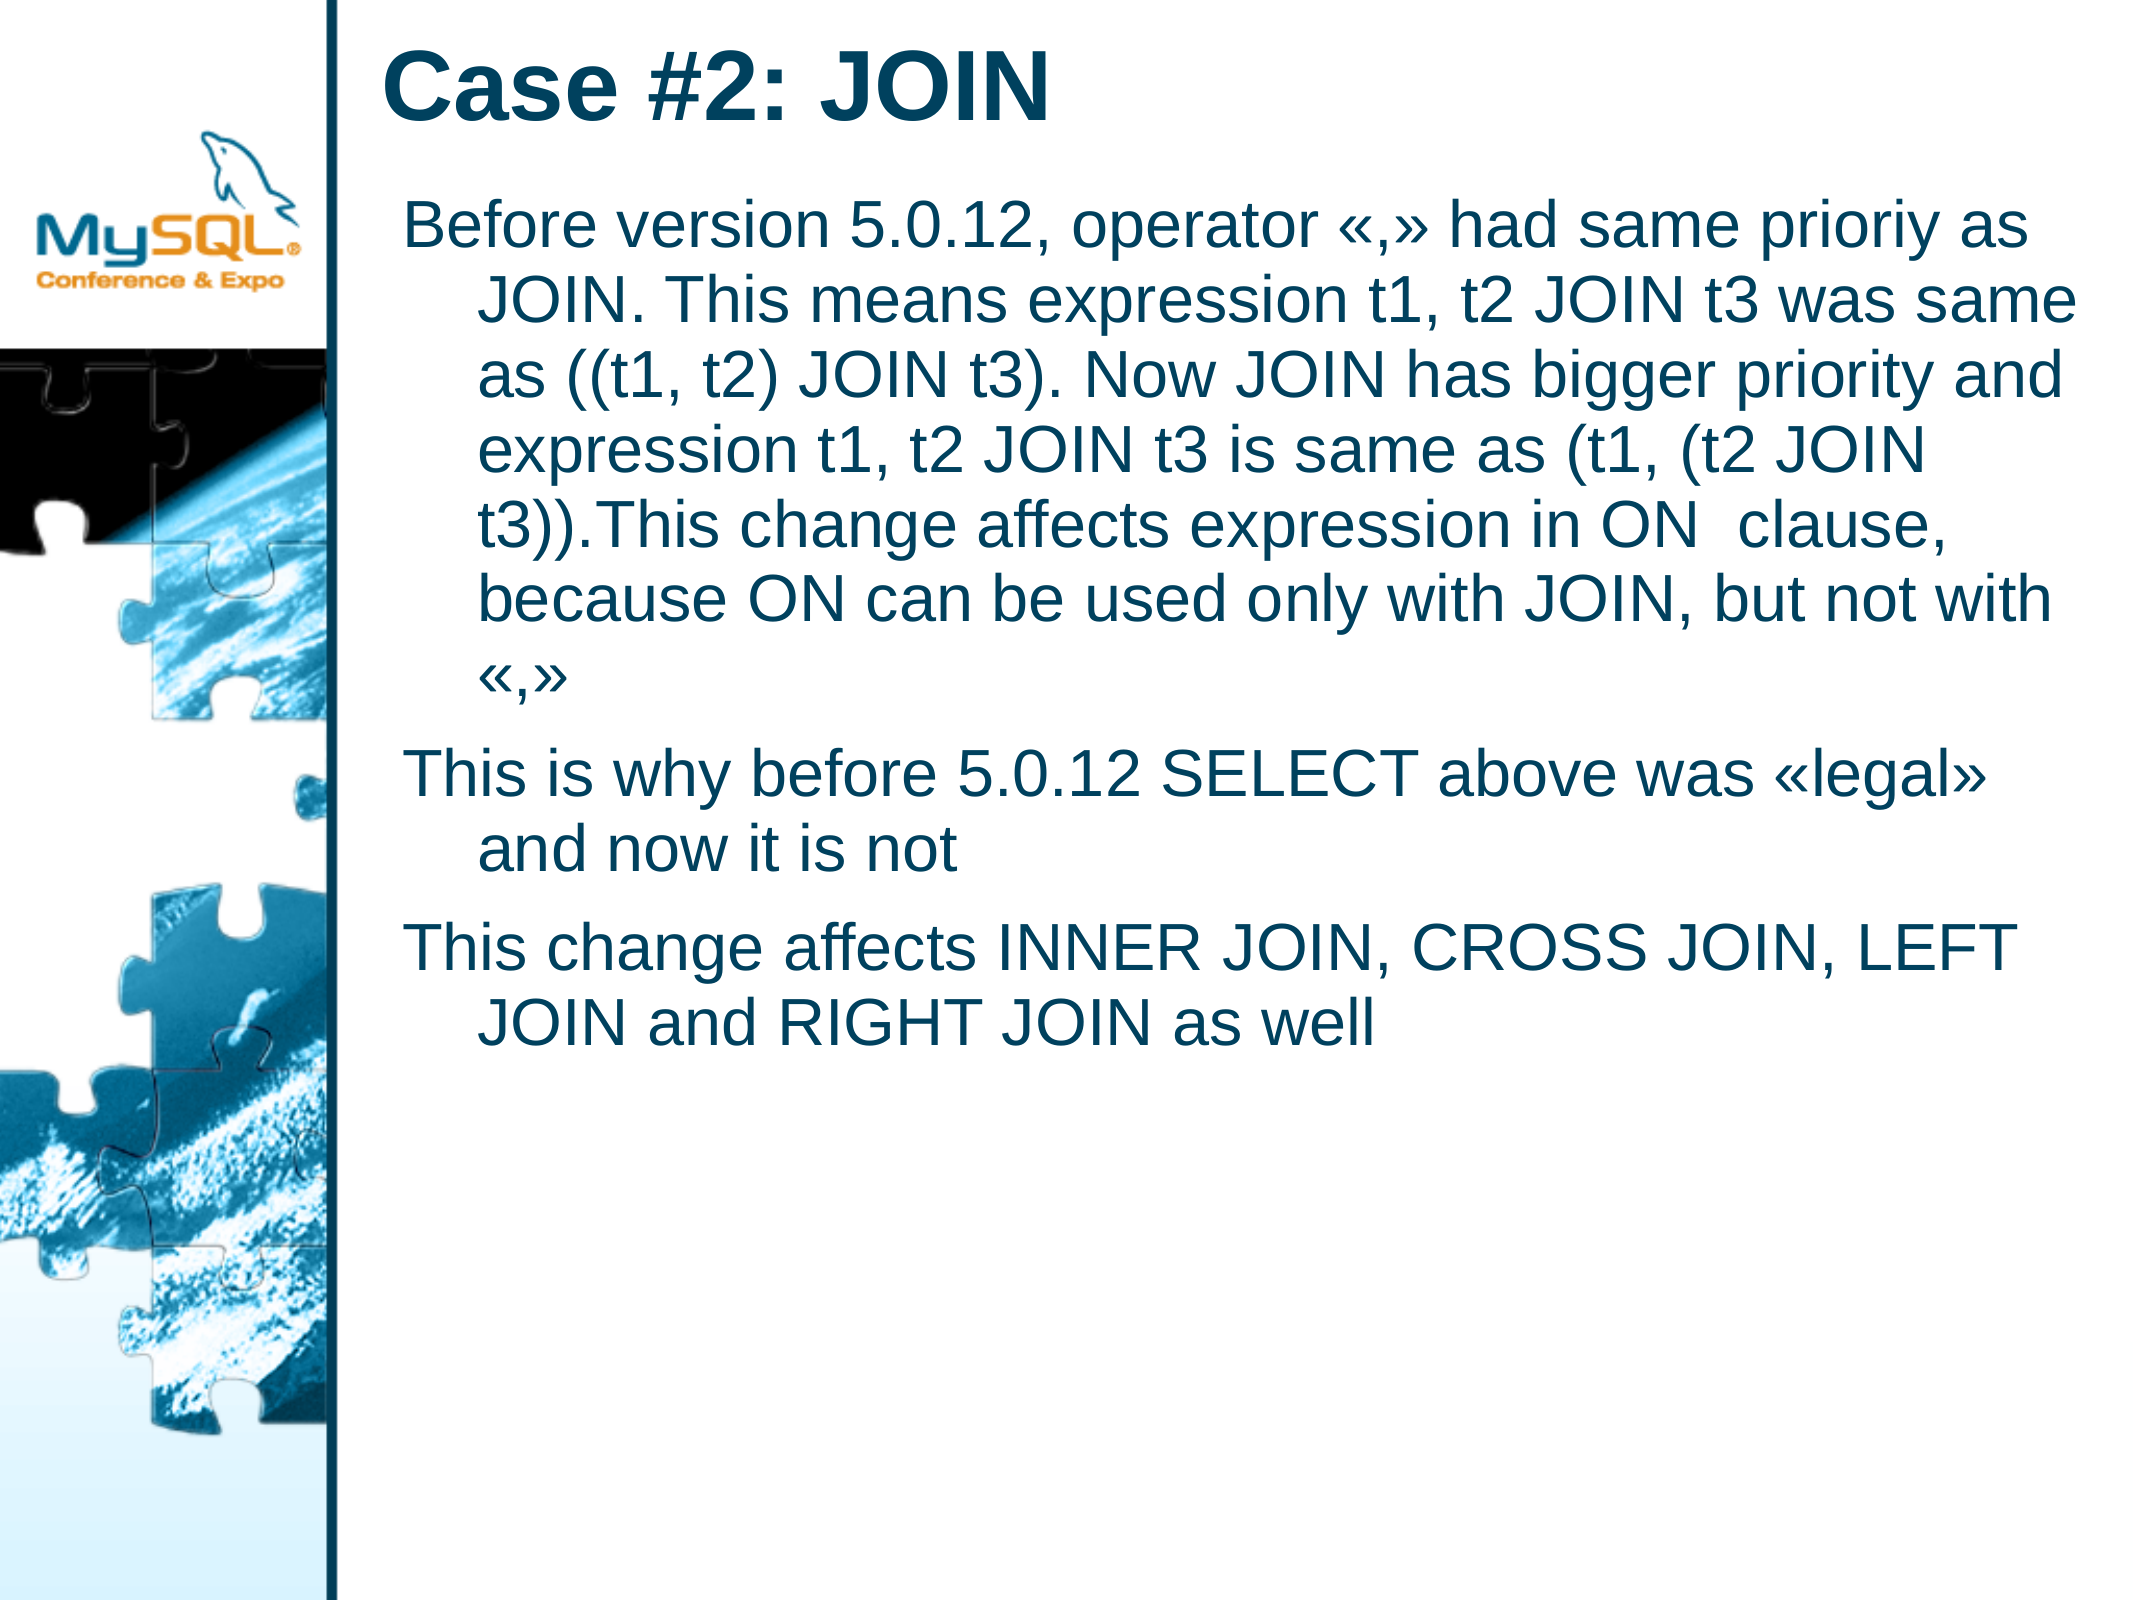

# Case #2: JOIN
Before version 5.0.12, operator «,» had same prioriy as JOIN. This means expression t1, t2 JOIN t3 was same as ((t1, t2) JOIN t3). Now JOIN has bigger priority and expression t1, t2 JOIN t3 is same as (t1, (t2 JOIN t3)).This change affects expression in ON clause, because ON can be used only with JOIN, but not with «,»
This is why before 5.0.12 SELECT above was «legal» and now it is not
This change affects INNER JOIN, CROSS JOIN, LEFT JOIN and RIGHT JOIN as well